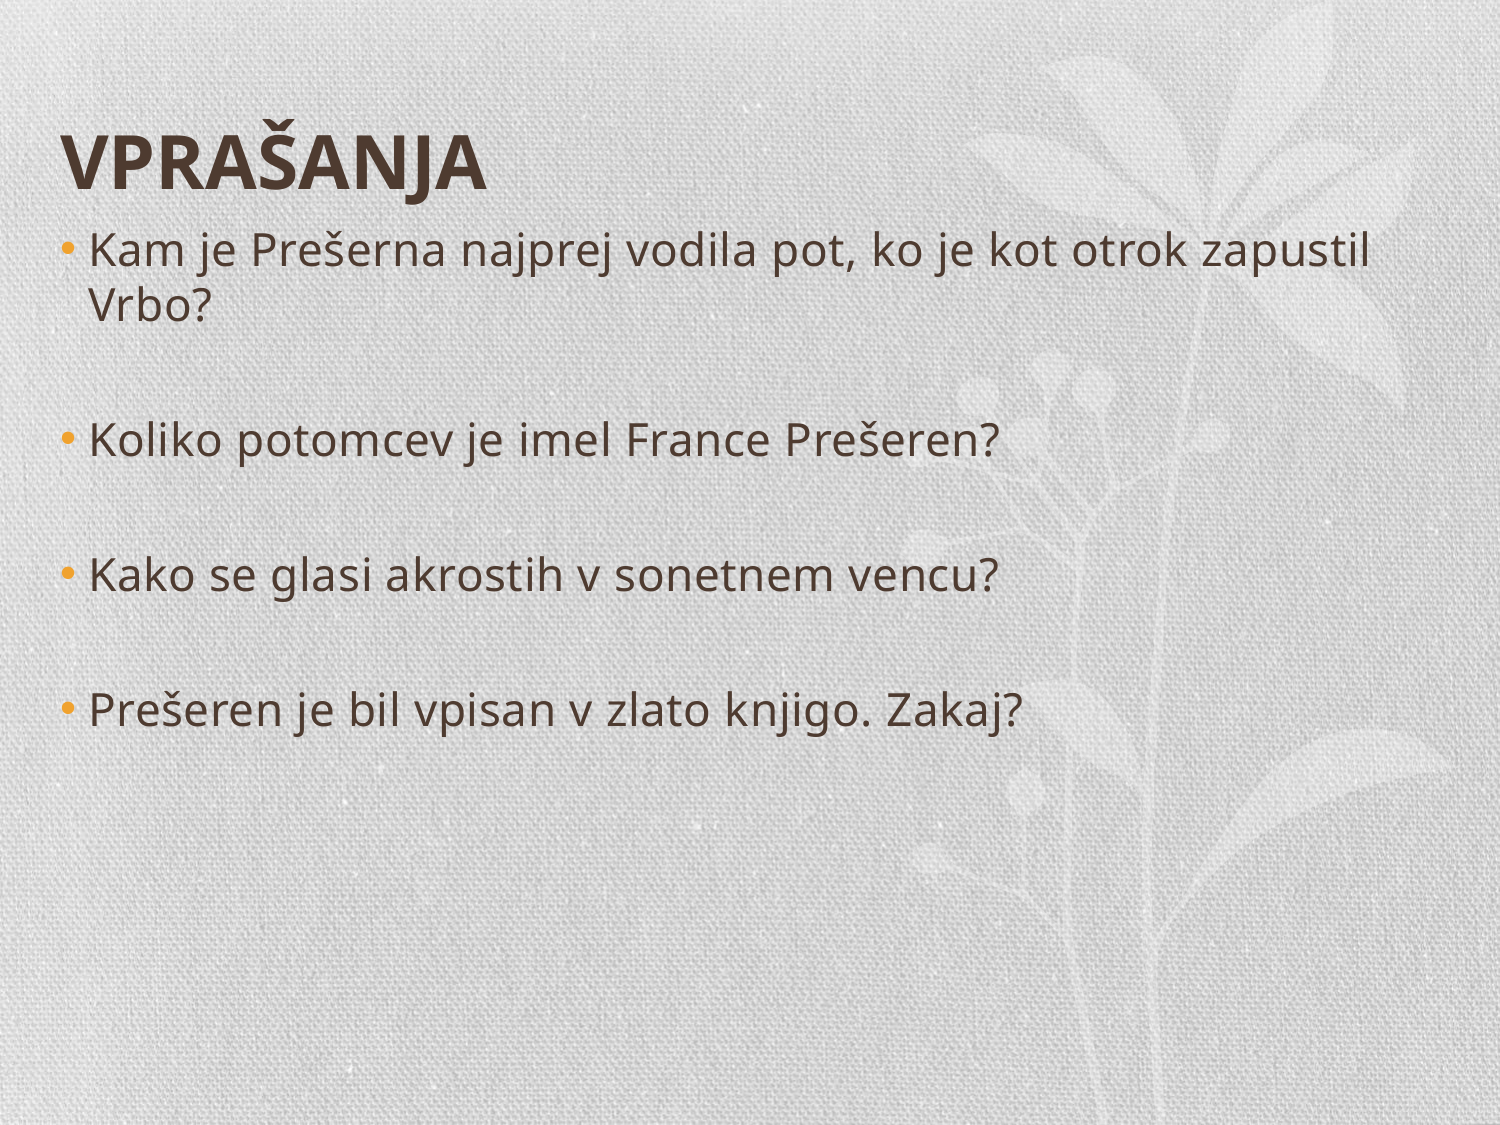

# VPRAŠANJA
Kam je Prešerna najprej vodila pot, ko je kot otrok zapustil Vrbo?
Koliko potomcev je imel France Prešeren?
Kako se glasi akrostih v sonetnem vencu?
Prešeren je bil vpisan v zlato knjigo. Zakaj?